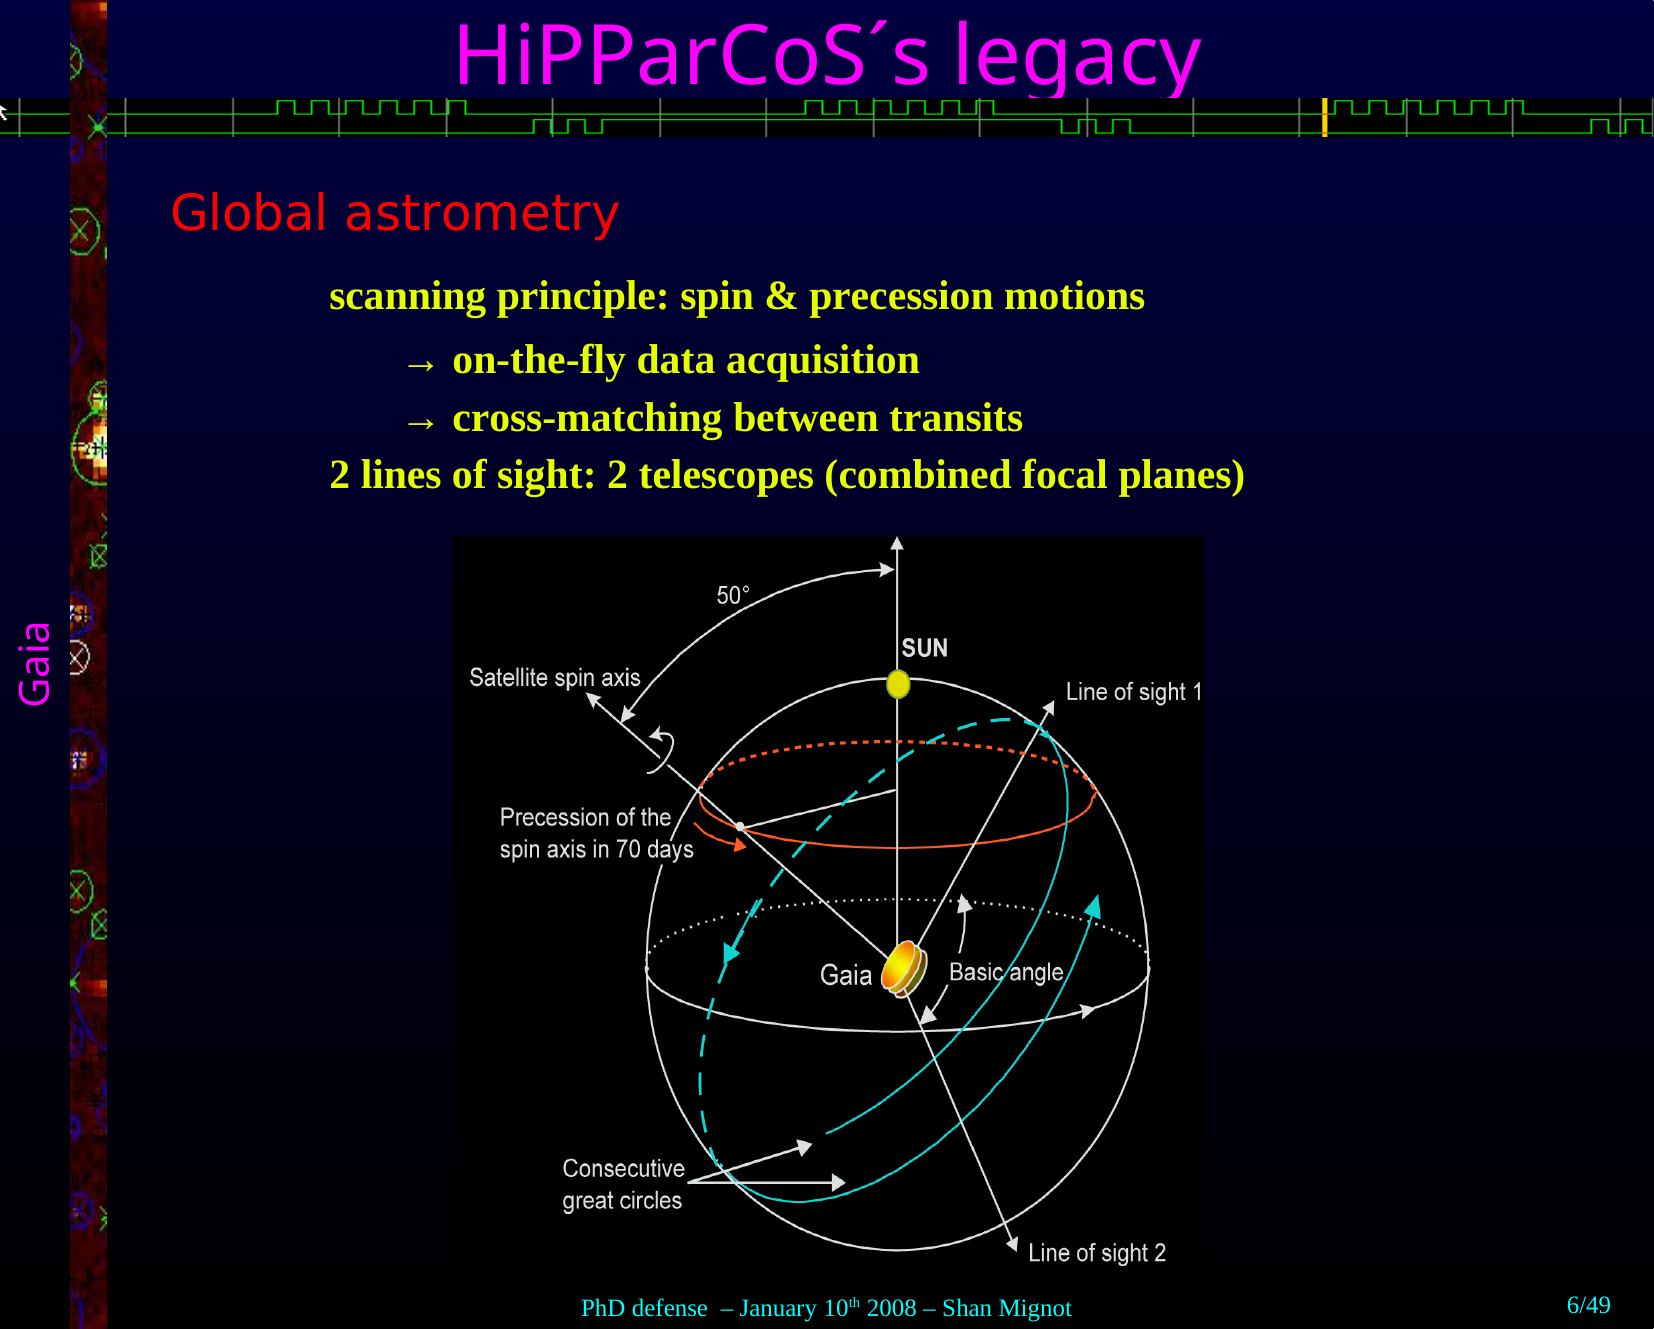

# HiPParCoS´s legacy
Global astrometry
scanning principle: spin & precession motions
→ on-the-fly data acquisition
→ cross-matching between transits
2 lines of sight: 2 telescopes (combined focal planes)
Gaia
PhD defense – January 10th 2008 – Shan Mignot